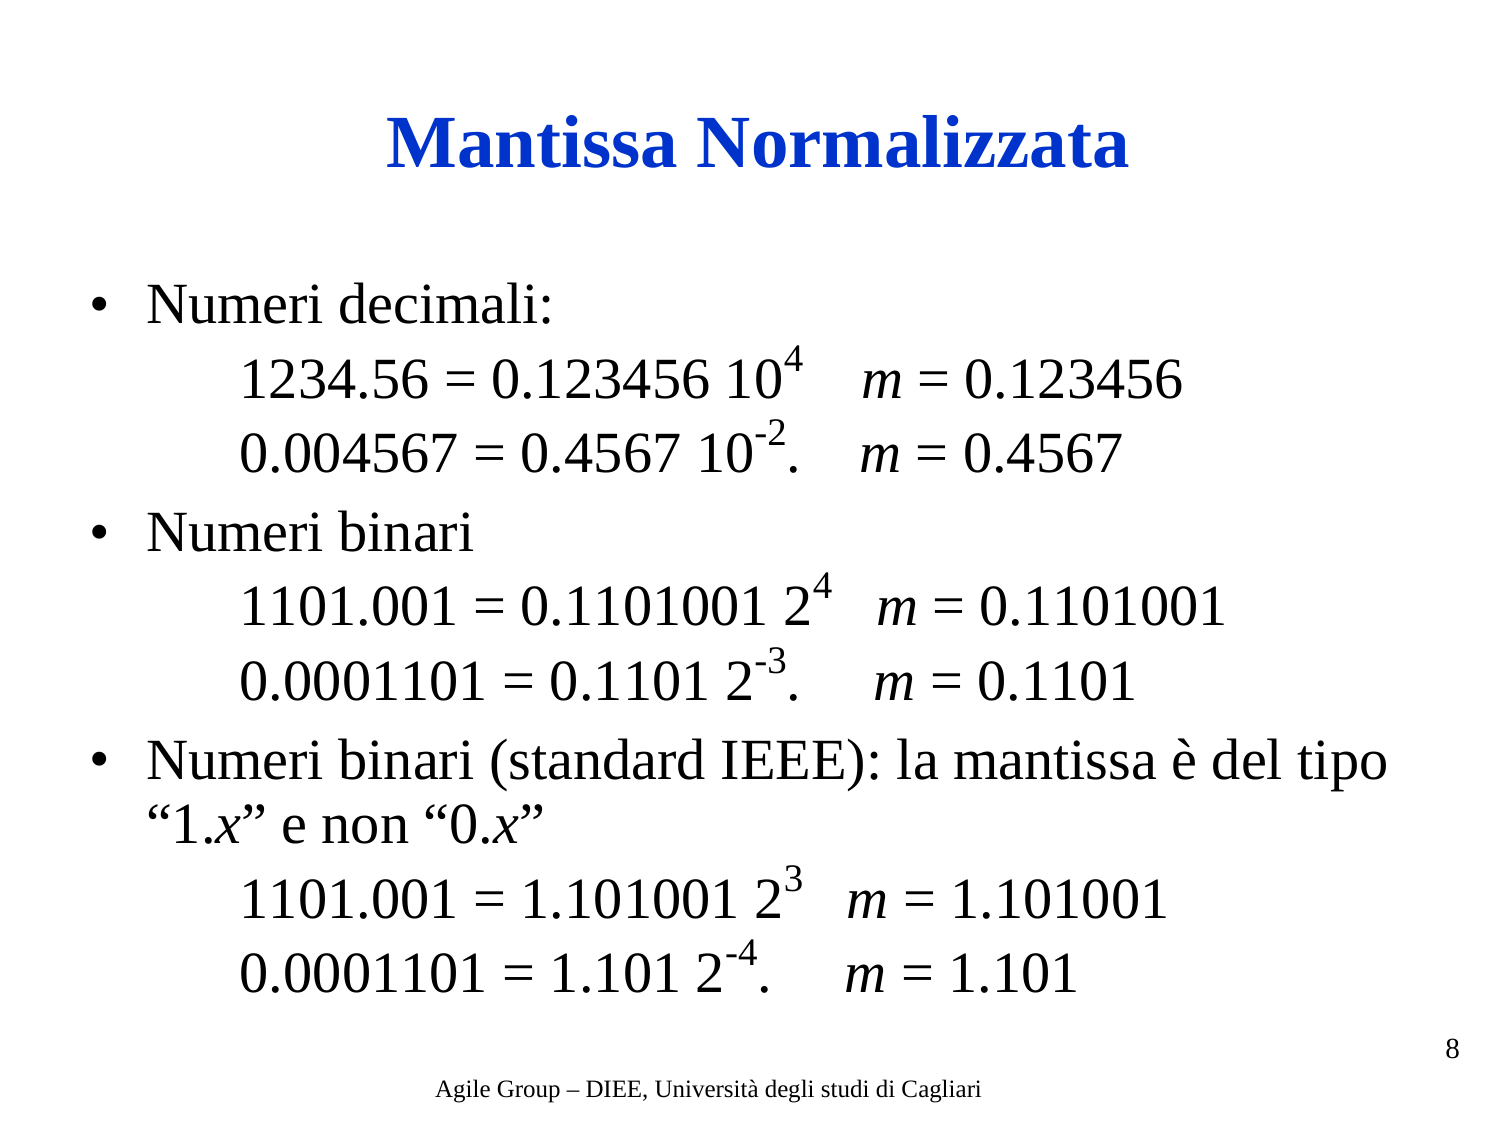

# Mantissa Normalizzata
Numeri decimali:
	1234.56 = 0.123456 104 m = 0.123456
	0.004567 = 0.4567 10-2. m = 0.4567
Numeri binari
	1101.001 = 0.1101001 24 m = 0.1101001
	0.0001101 = 0.1101 2-3. m = 0.1101
Numeri binari (standard IEEE): la mantissa è del tipo “1.x” e non “0.x”
	1101.001 = 1.101001 23 m = 1.101001
	0.0001101 = 1.101 2-4. m = 1.101
8